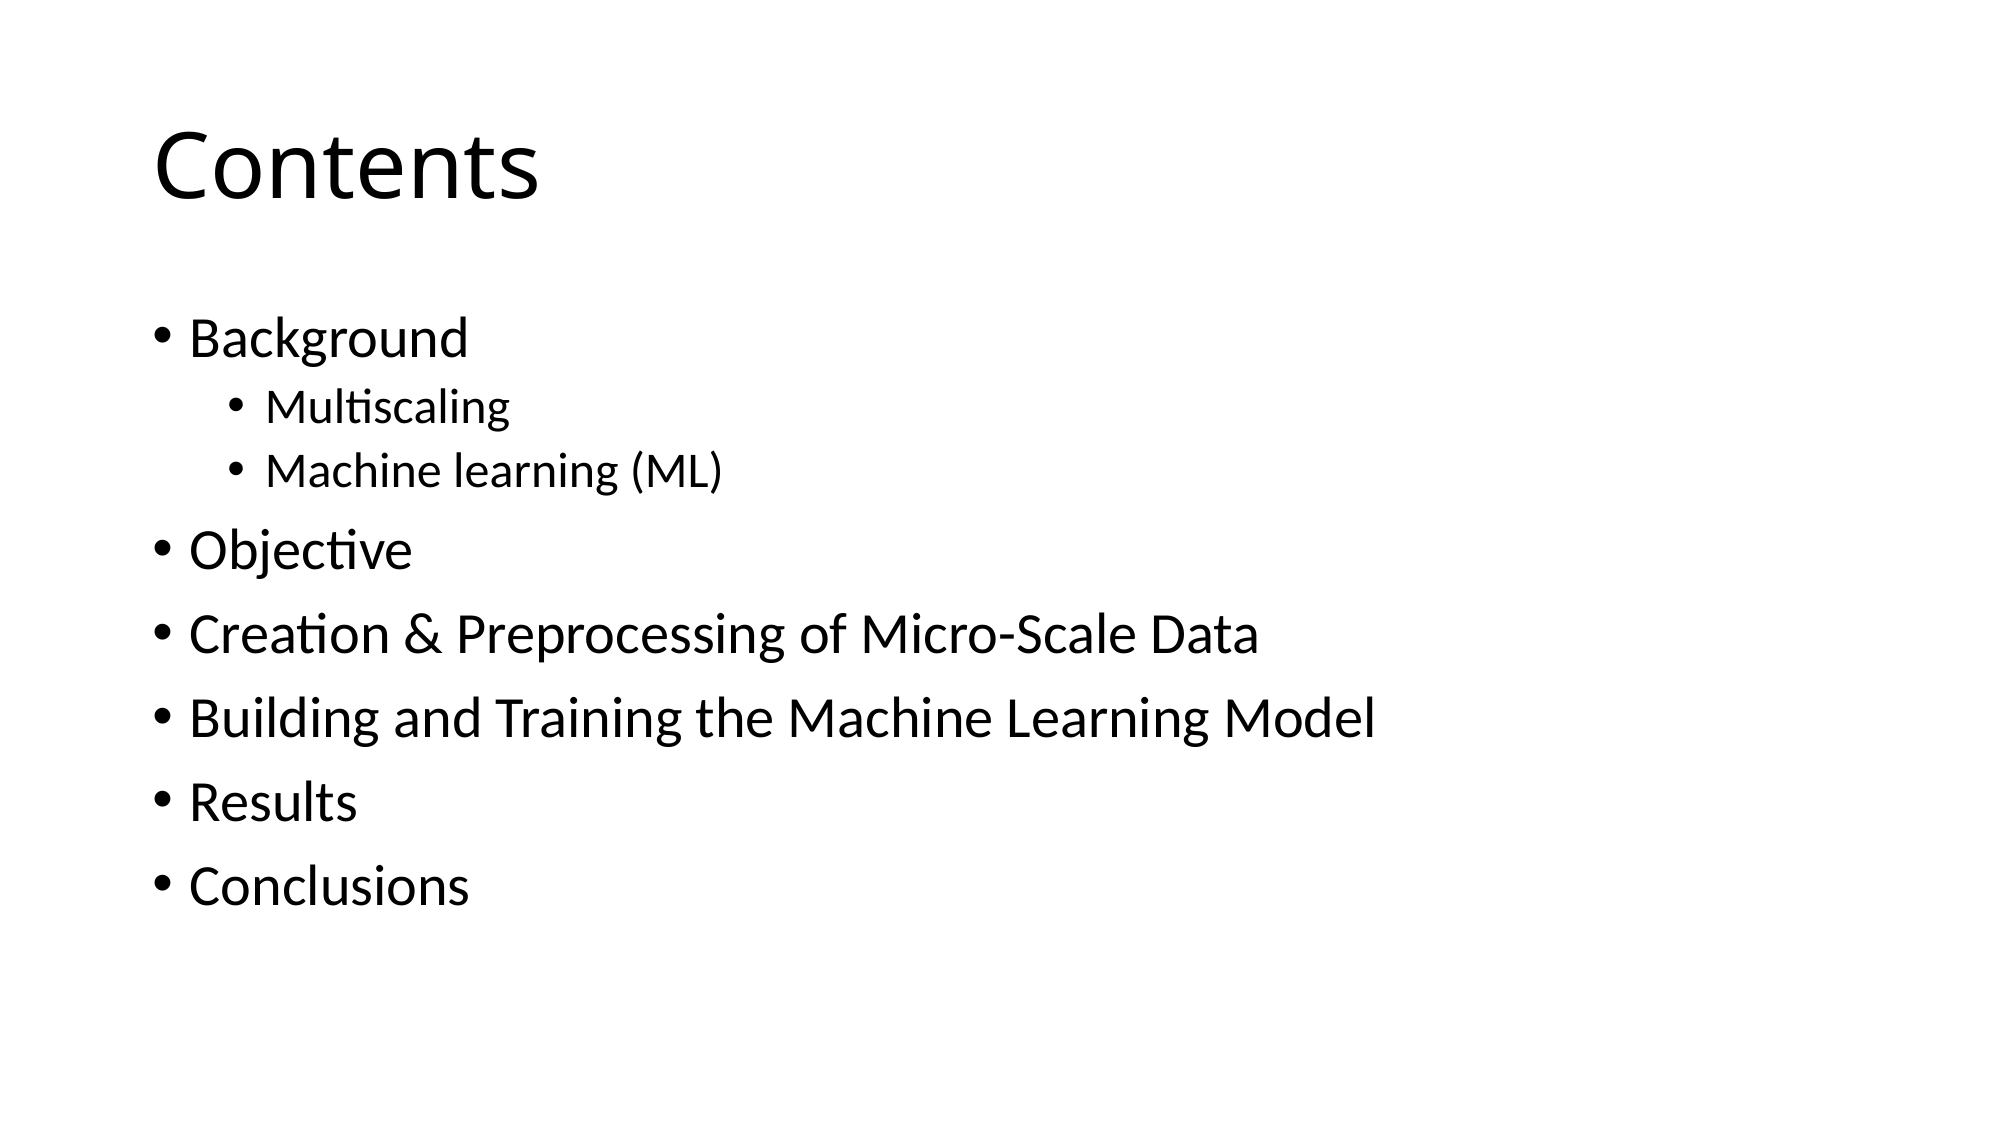

# Contents
Background
Multiscaling
Machine learning (ML)
Objective
Creation & Preprocessing of Micro-Scale Data
Building and Training the Machine Learning Model
Results
Conclusions